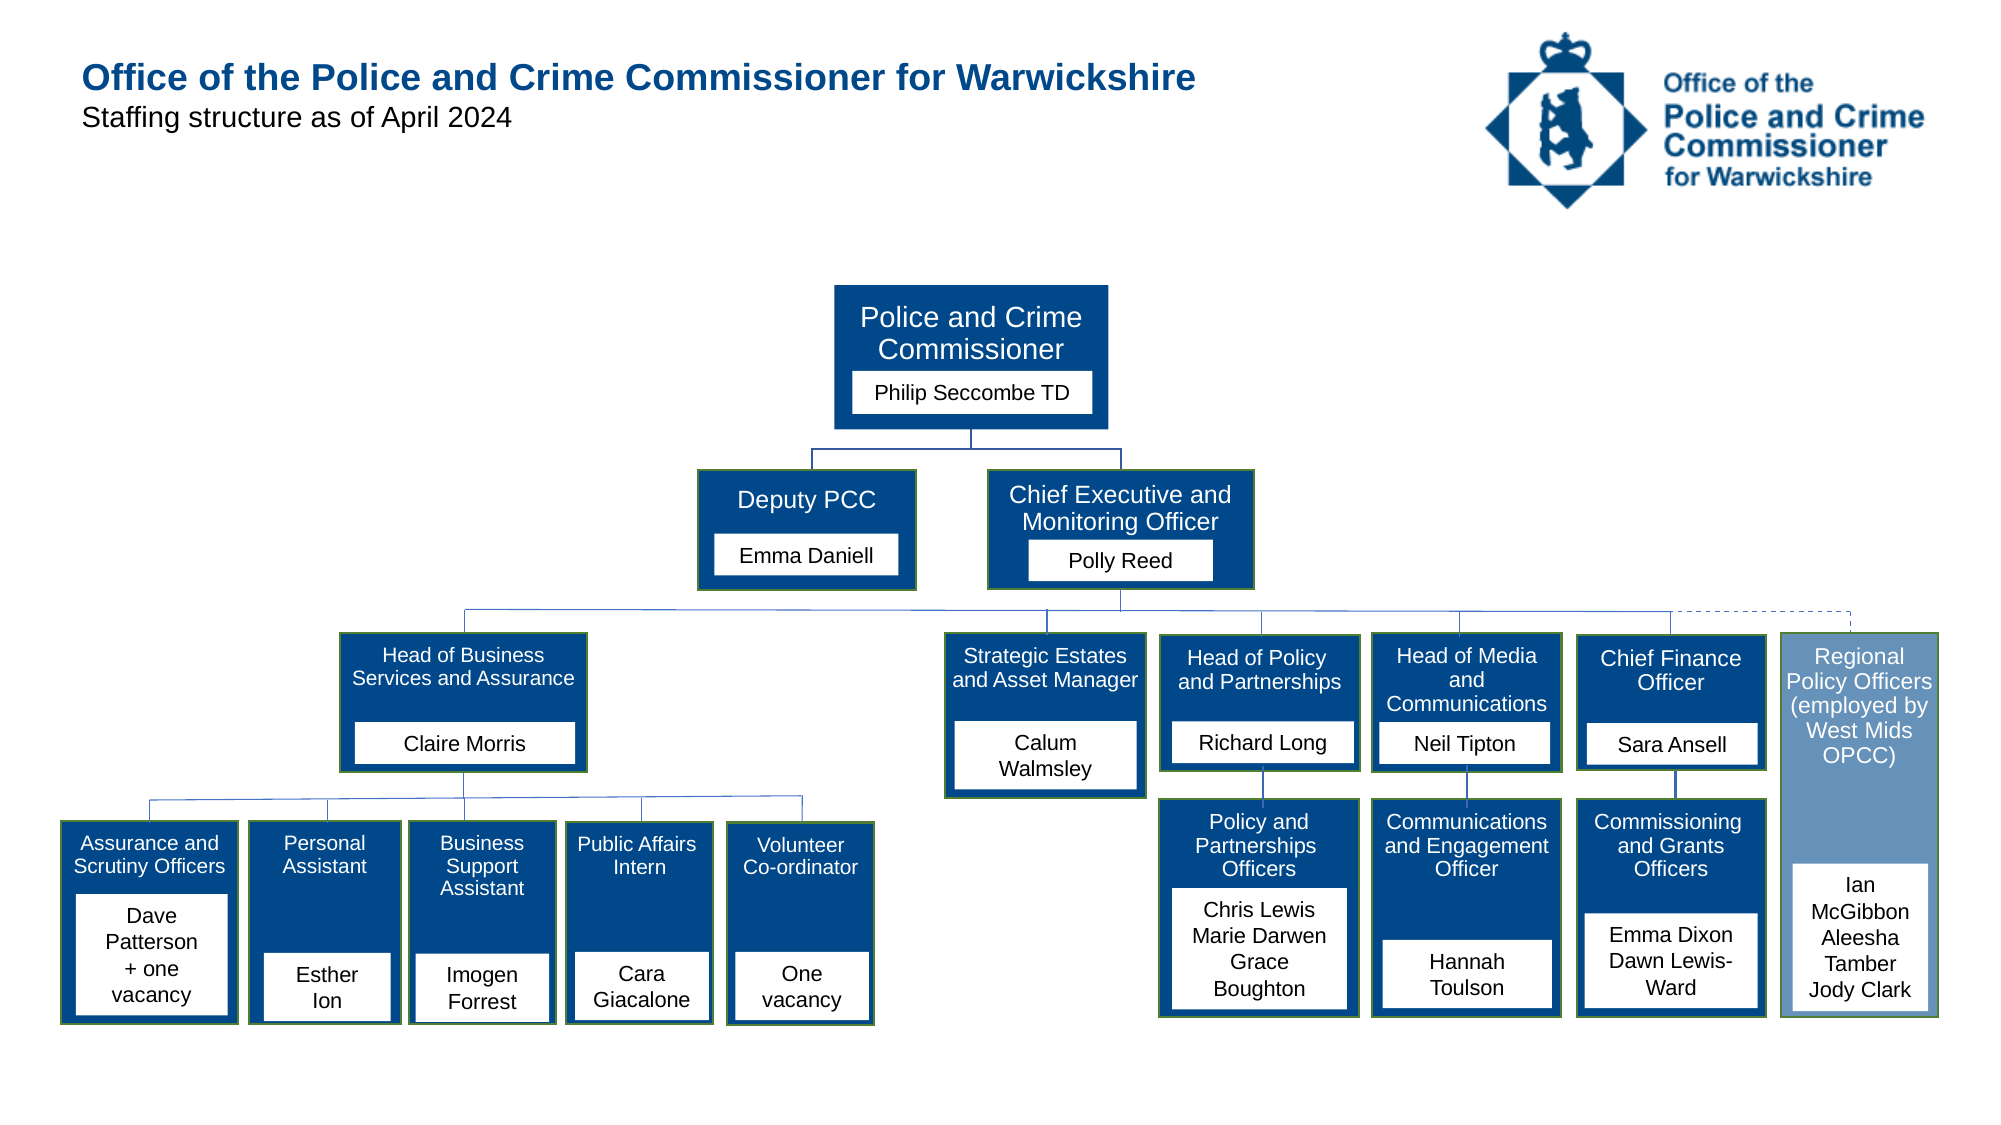

Office of the Police and Crime Commissioner for Warwickshire
Staffing structure as of April 2024
Police and Crime Commissioner
Philip Seccombe TD
Deputy PCC
Chief Executive and Monitoring Officer
Emma Daniell
Polly Reed
Head of Business Services and Assurance
Strategic Estates
and Asset Manager
Regional Policy Officers (employed by West Mids OPCC)
Head of Media
and Communications
Chief Finance
Officer
Head of Policy
and Partnerships
Calum Walmsley
Richard Long
Claire Morris
Neil Tipton
Sara Ansell
Policy and Partnerships
Officers
Communications and Engagement Officer
Commissioning
and Grants
Officers
Assurance and Scrutiny Officers
Personal Assistant
Business Support Assistant
Public Affairs
Intern
Volunteer
Co-ordinator
Ian McGibbon
Aleesha Tamber
Jody Clark
Chris Lewis
Marie Darwen
Grace Boughton
Dave Patterson
+ one vacancy
Emma Dixon
Dawn Lewis-Ward
Hannah Toulson
Cara Giacalone
One vacancy
Esther Ion
Imogen Forrest